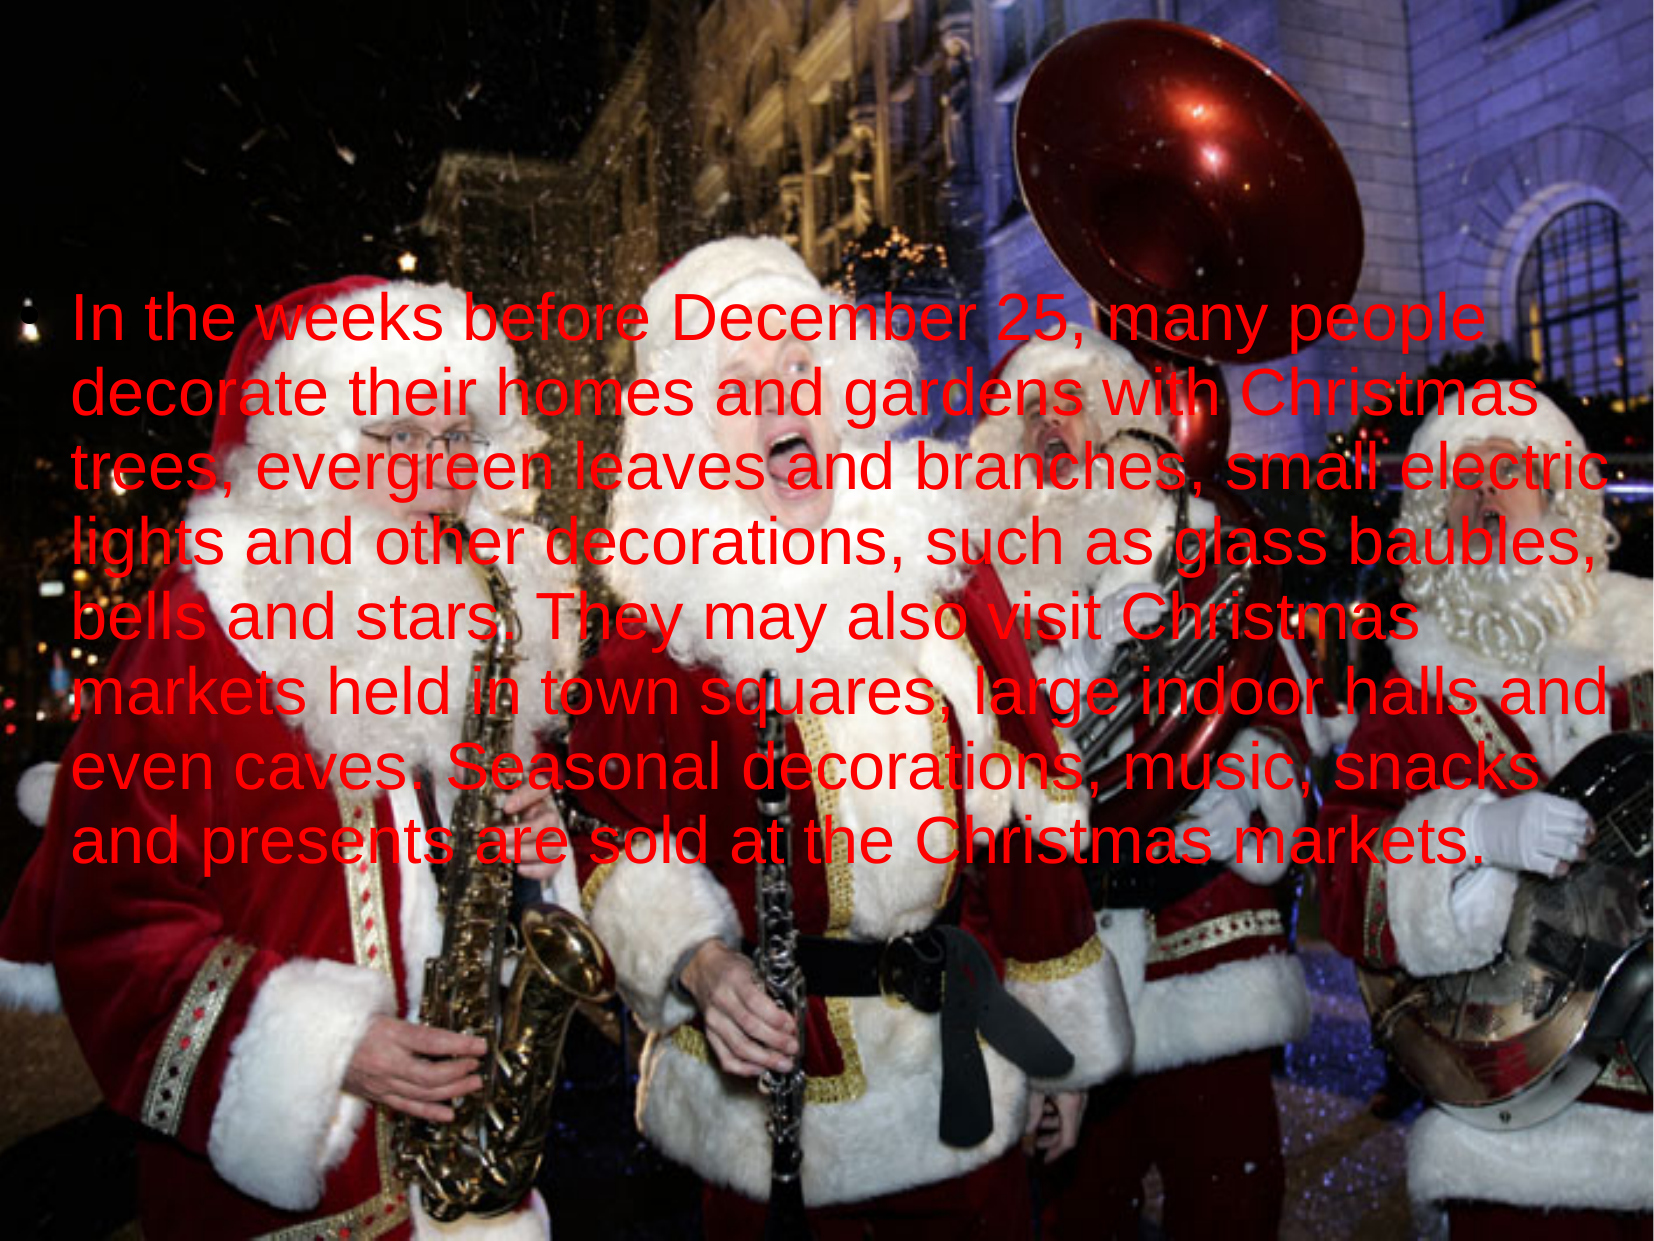

#
In the weeks before December 25, many people decorate their homes and gardens with Christmas trees, evergreen leaves and branches, small electric lights and other decorations, such as glass baubles, bells and stars. They may also visit Christmas markets held in town squares, large indoor halls and even caves. Seasonal decorations, music, snacks and presents are sold at the Christmas markets.